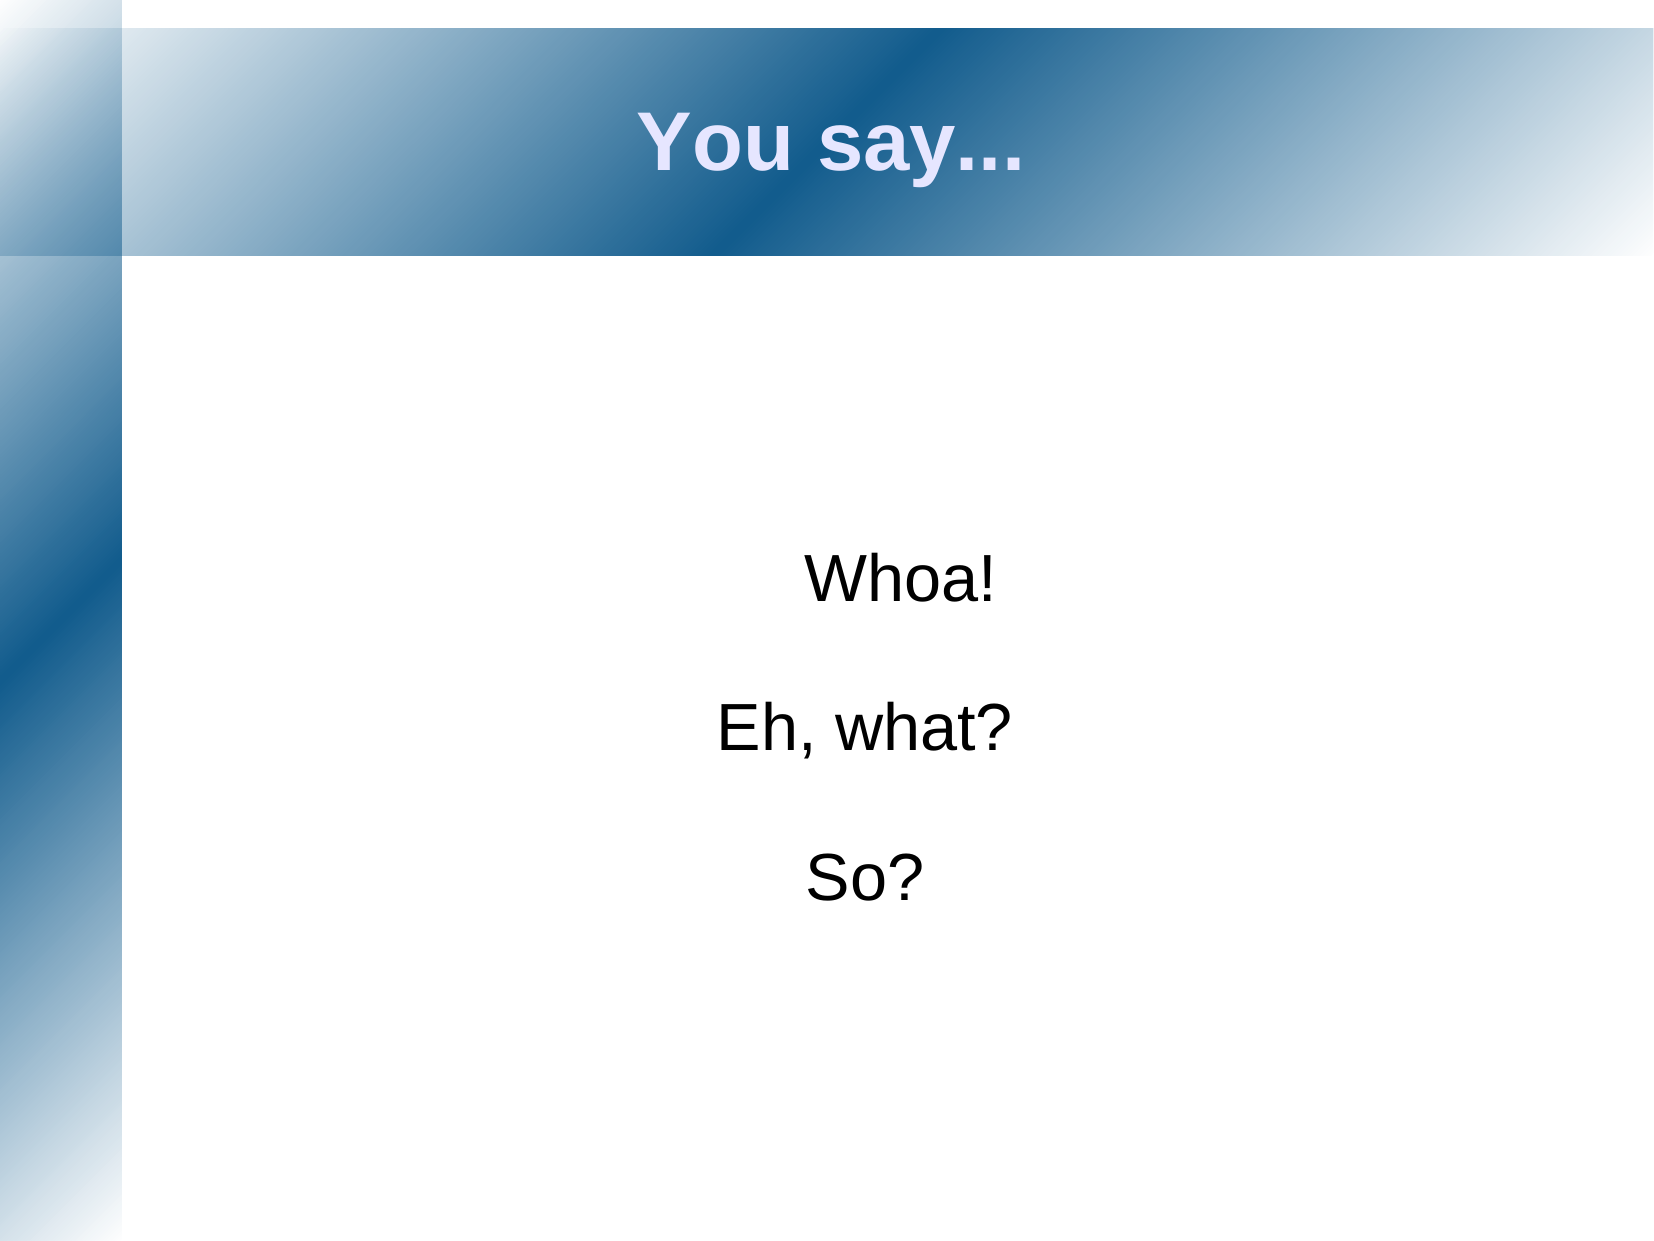

# You say...
Whoa!
Eh, what?
So?